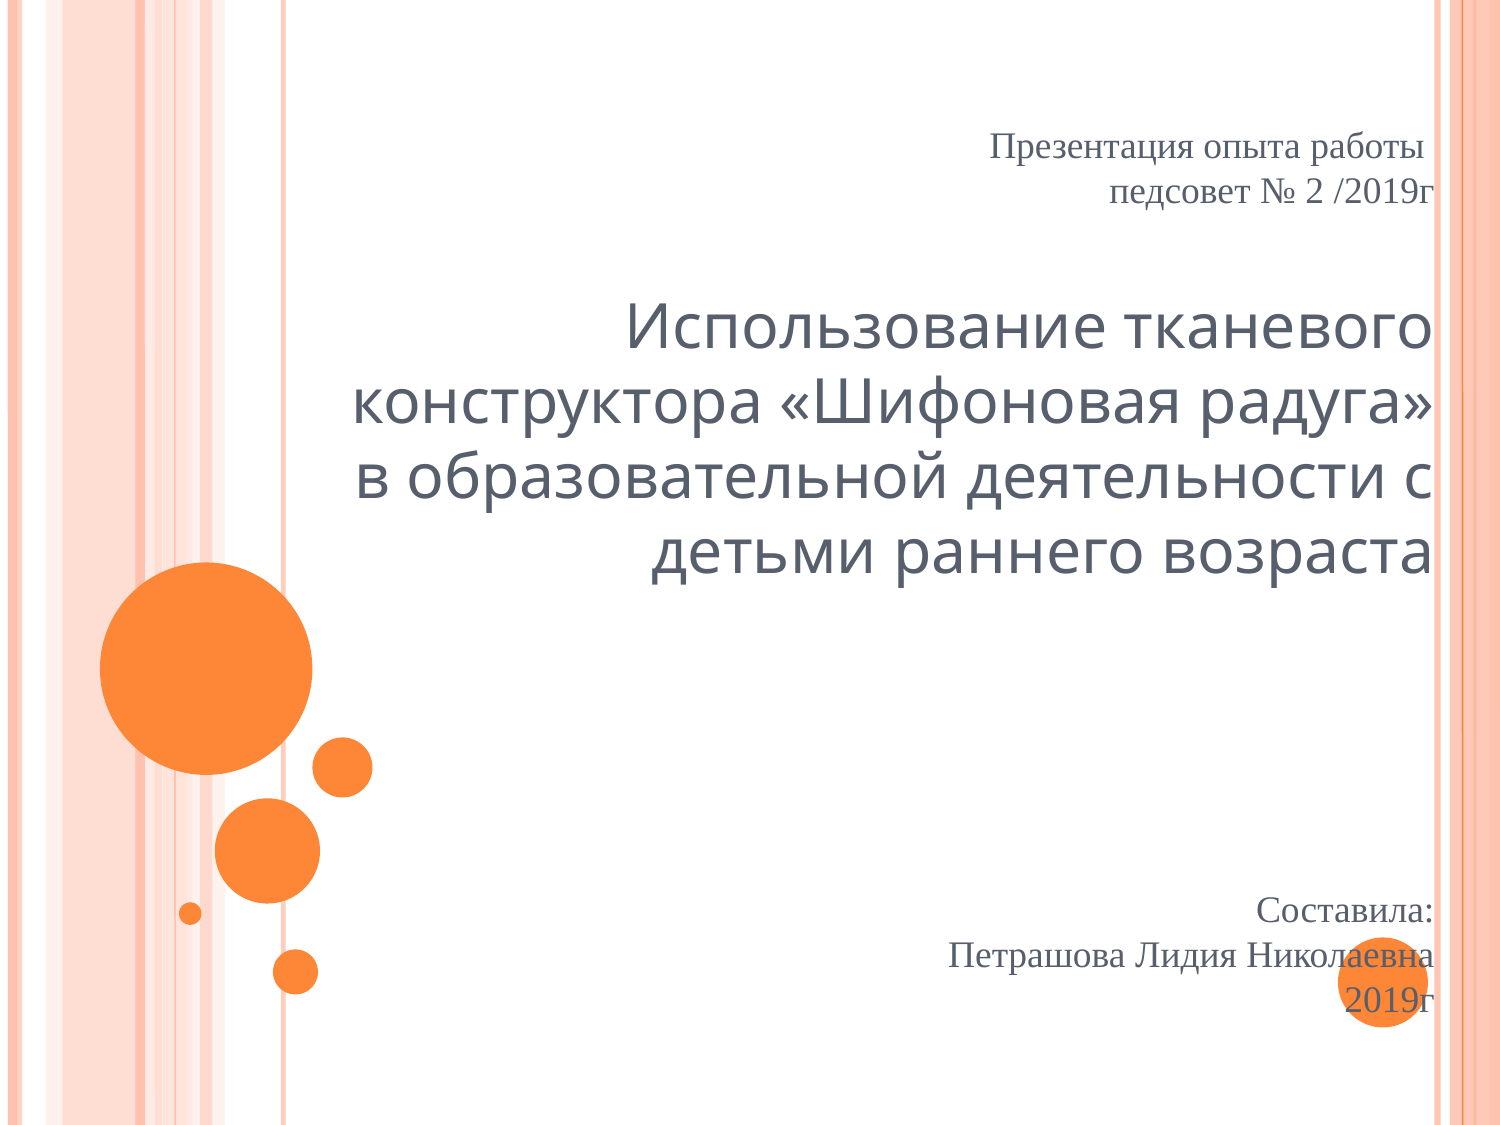

# Презентация опыта работы педсовет № 2 /2019г Использование тканевого конструктора «Шифоновая радуга» в образовательной деятельности с детьми раннего возраста Составила: Петрашова Лидия Николаевна 2019г